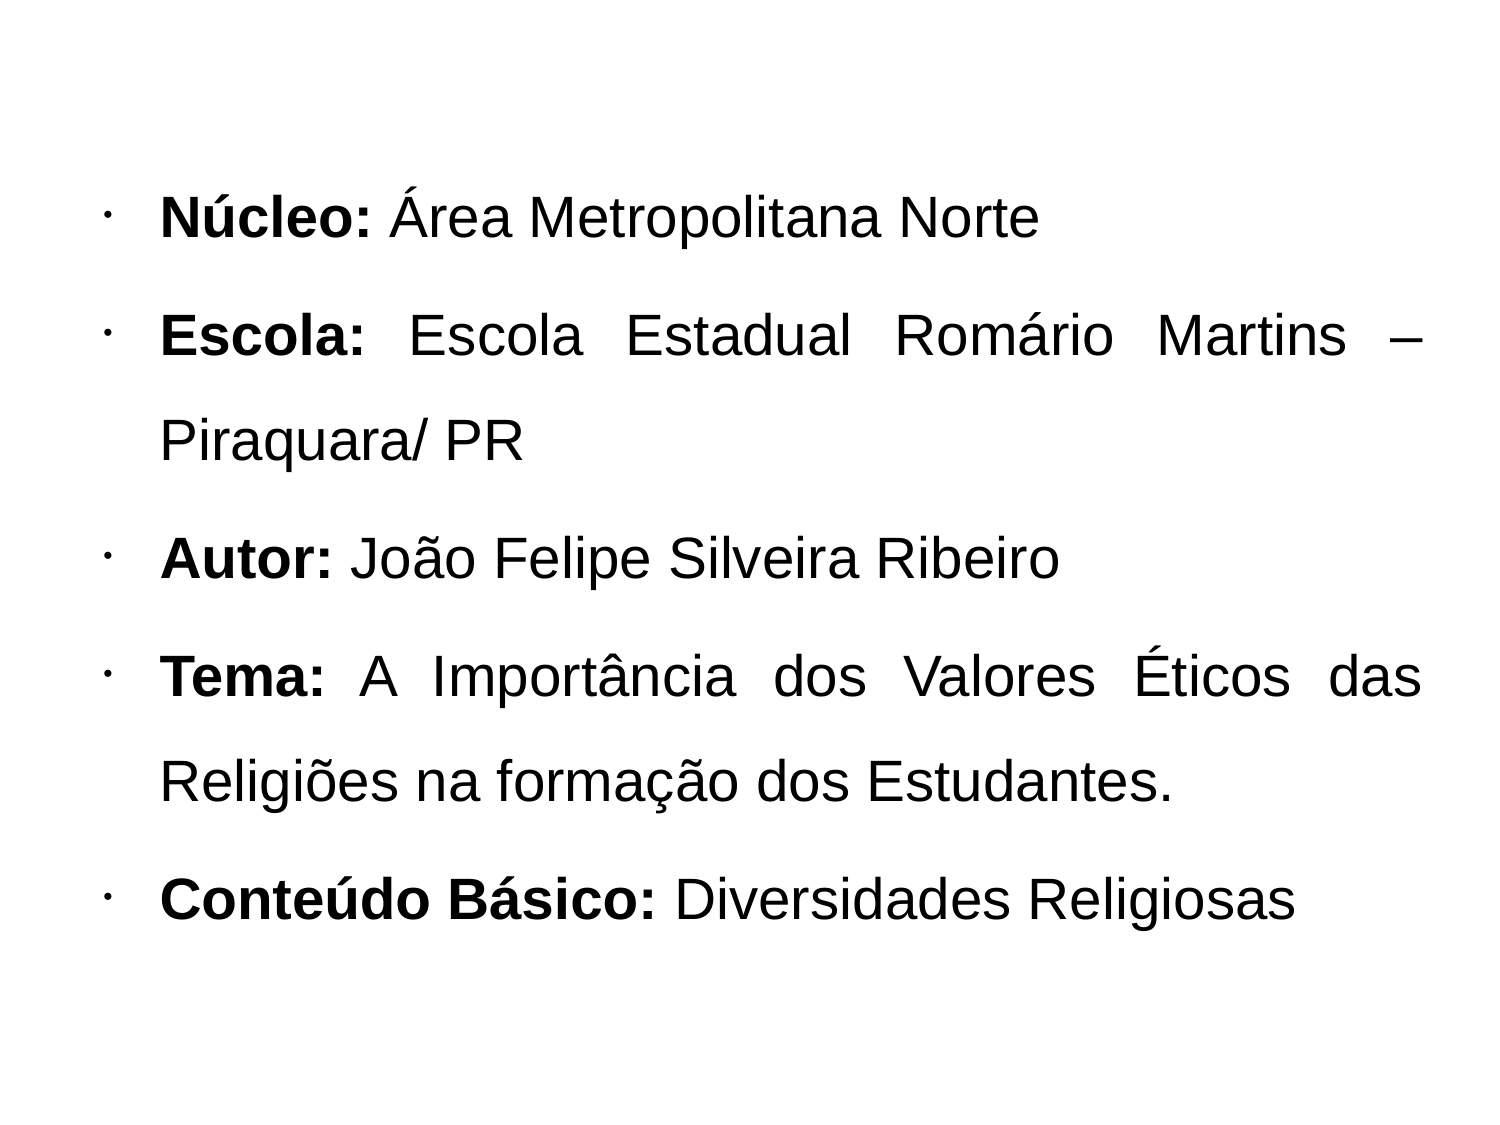

# Núcleo: Área Metropolitana Norte
Escola: Escola Estadual Romário Martins – Piraquara/ PR
Autor: João Felipe Silveira Ribeiro
Tema: A Importância dos Valores Éticos das Religiões na formação dos Estudantes.
Conteúdo Básico: Diversidades Religiosas